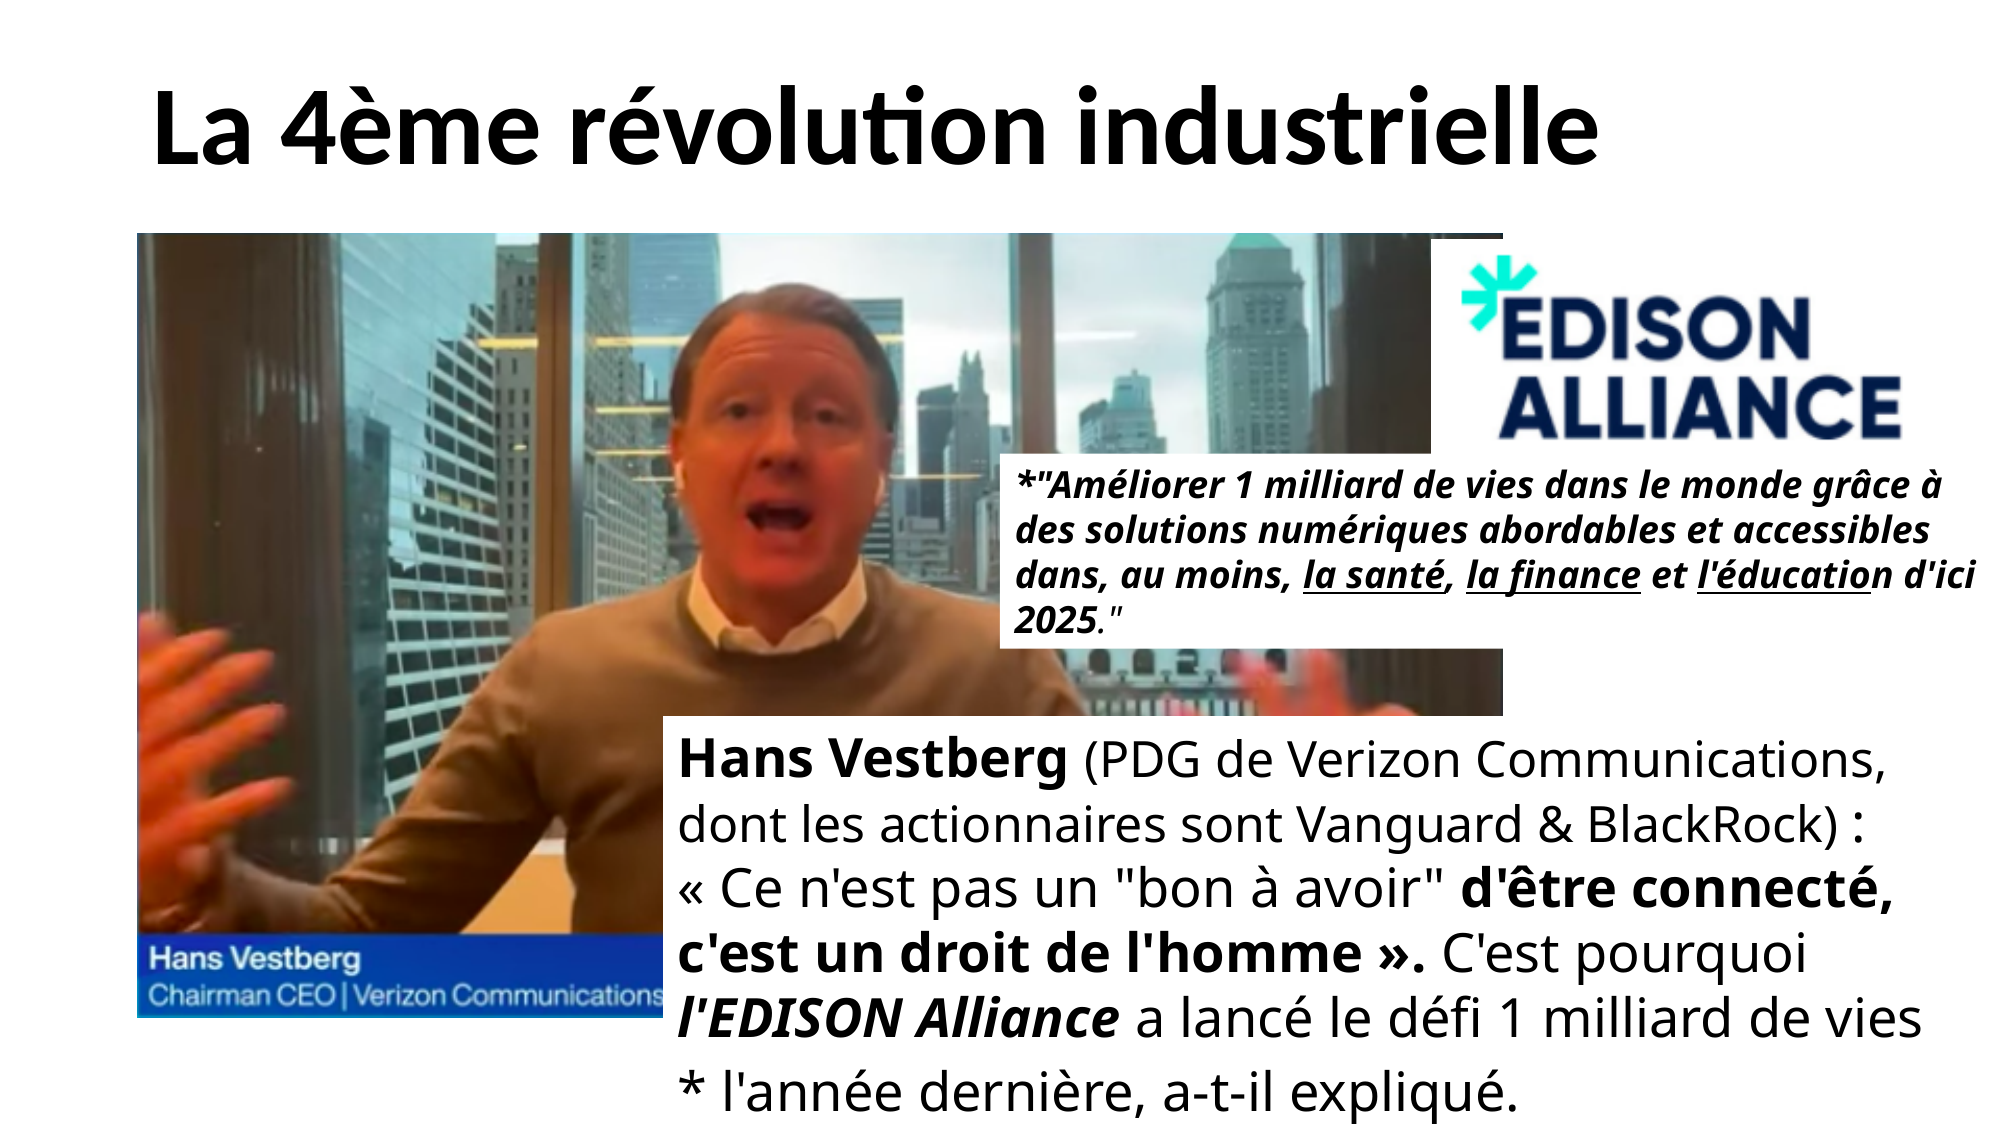

# La 4ème révolution industrielle
*"Améliorer 1 milliard de vies dans le monde grâce à des solutions numériques abordables et accessibles dans, au moins, la santé, la finance et l'éducation d'ici 2025."
Hans Vestberg (PDG de Verizon Communications, dont les actionnaires sont Vanguard & BlackRock) :
« Ce n'est pas un "bon à avoir" d'être connecté, c'est un droit de l'homme ». C'est pourquoi l'EDISON Alliance a lancé le défi 1 milliard de vies* l'année dernière, a-t-il expliqué.